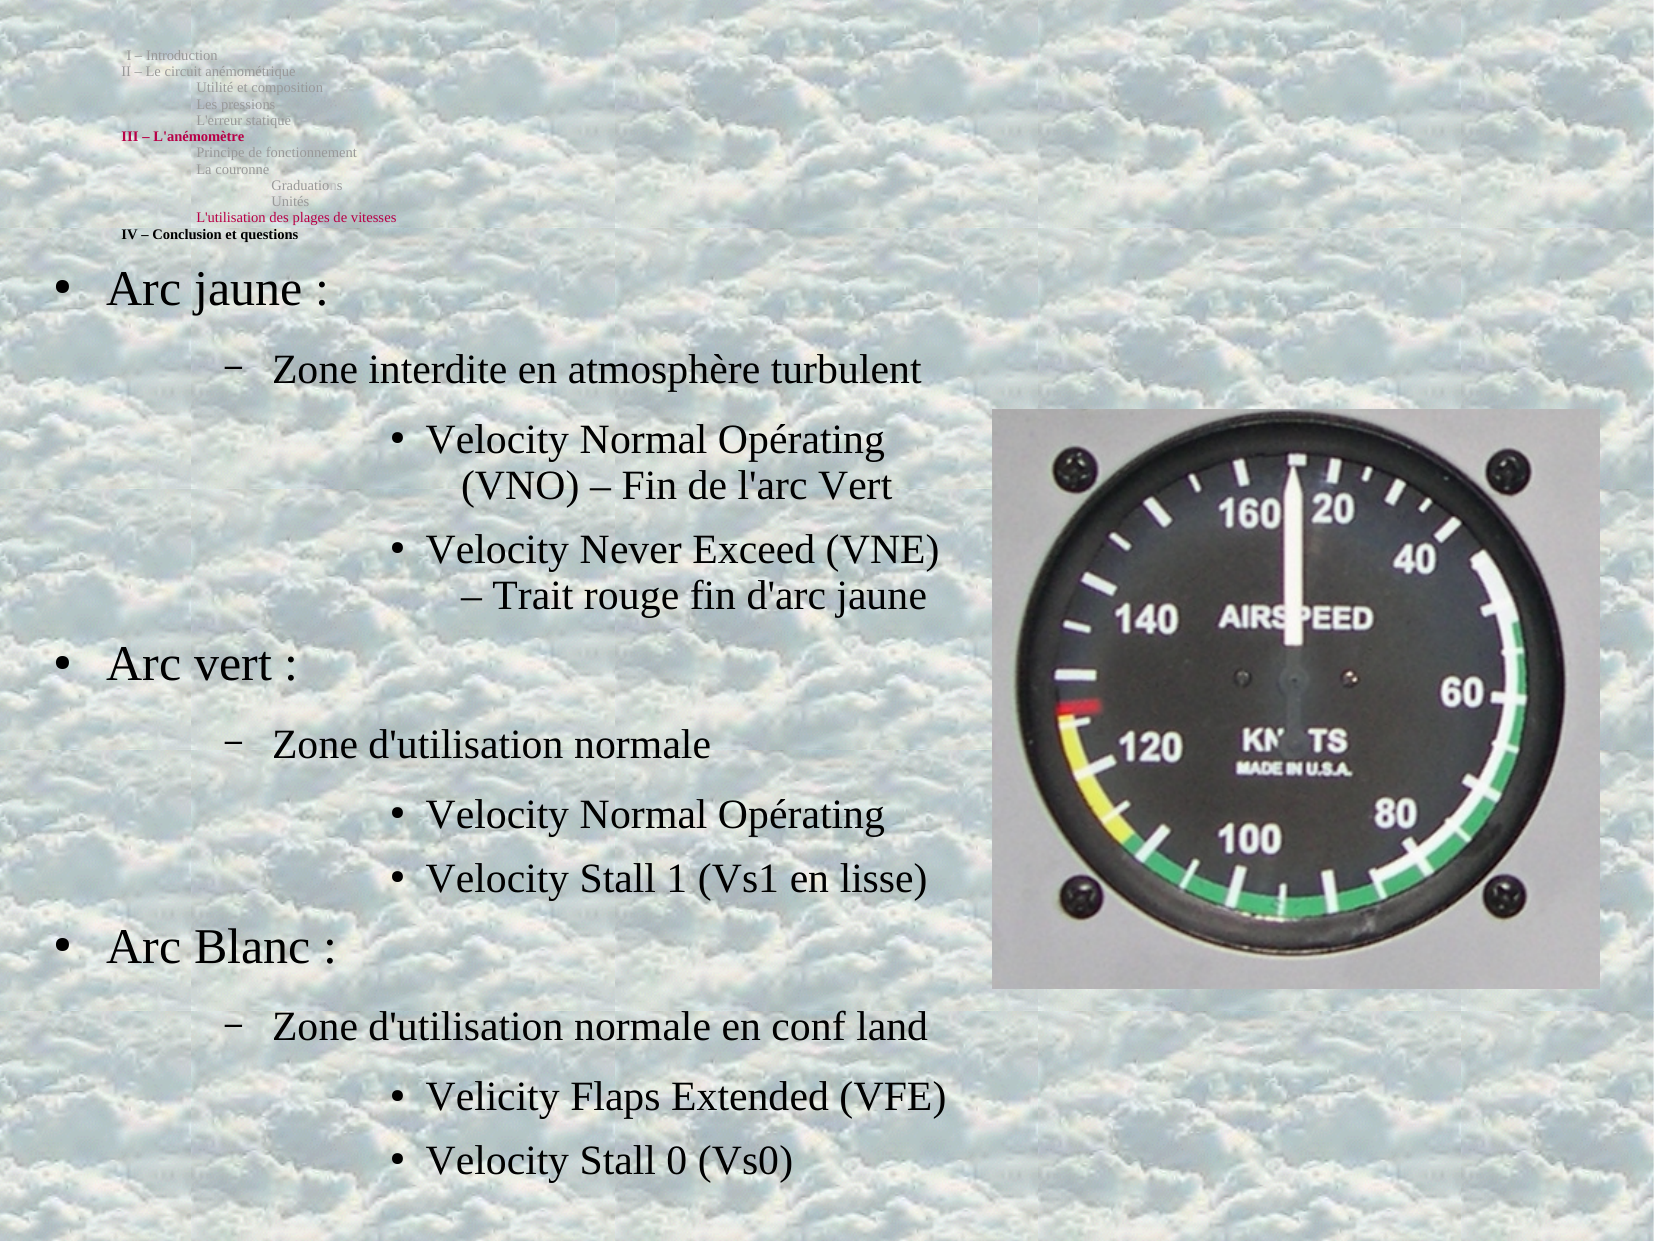

# I – Introduction II – Le circuit anémométrique Utilité et composition Les pressions L'erreur statique III – L'anémomètre Principe de fonctionnement La couronne Graduations Unités L'utilisation des plages de vitesses IV – Conclusion et questions
Arc jaune :
Zone interdite en atmosphère turbulent
Velocity Normal Opérating (VNO) – Fin de l'arc Vert
Velocity Never Exceed (VNE) – Trait rouge fin d'arc jaune
Arc vert :
Zone d'utilisation normale
Velocity Normal Opérating
Velocity Stall 1 (Vs1 en lisse)
Arc Blanc :
Zone d'utilisation normale en conf land
Velicity Flaps Extended (VFE)
Velocity Stall 0 (Vs0)